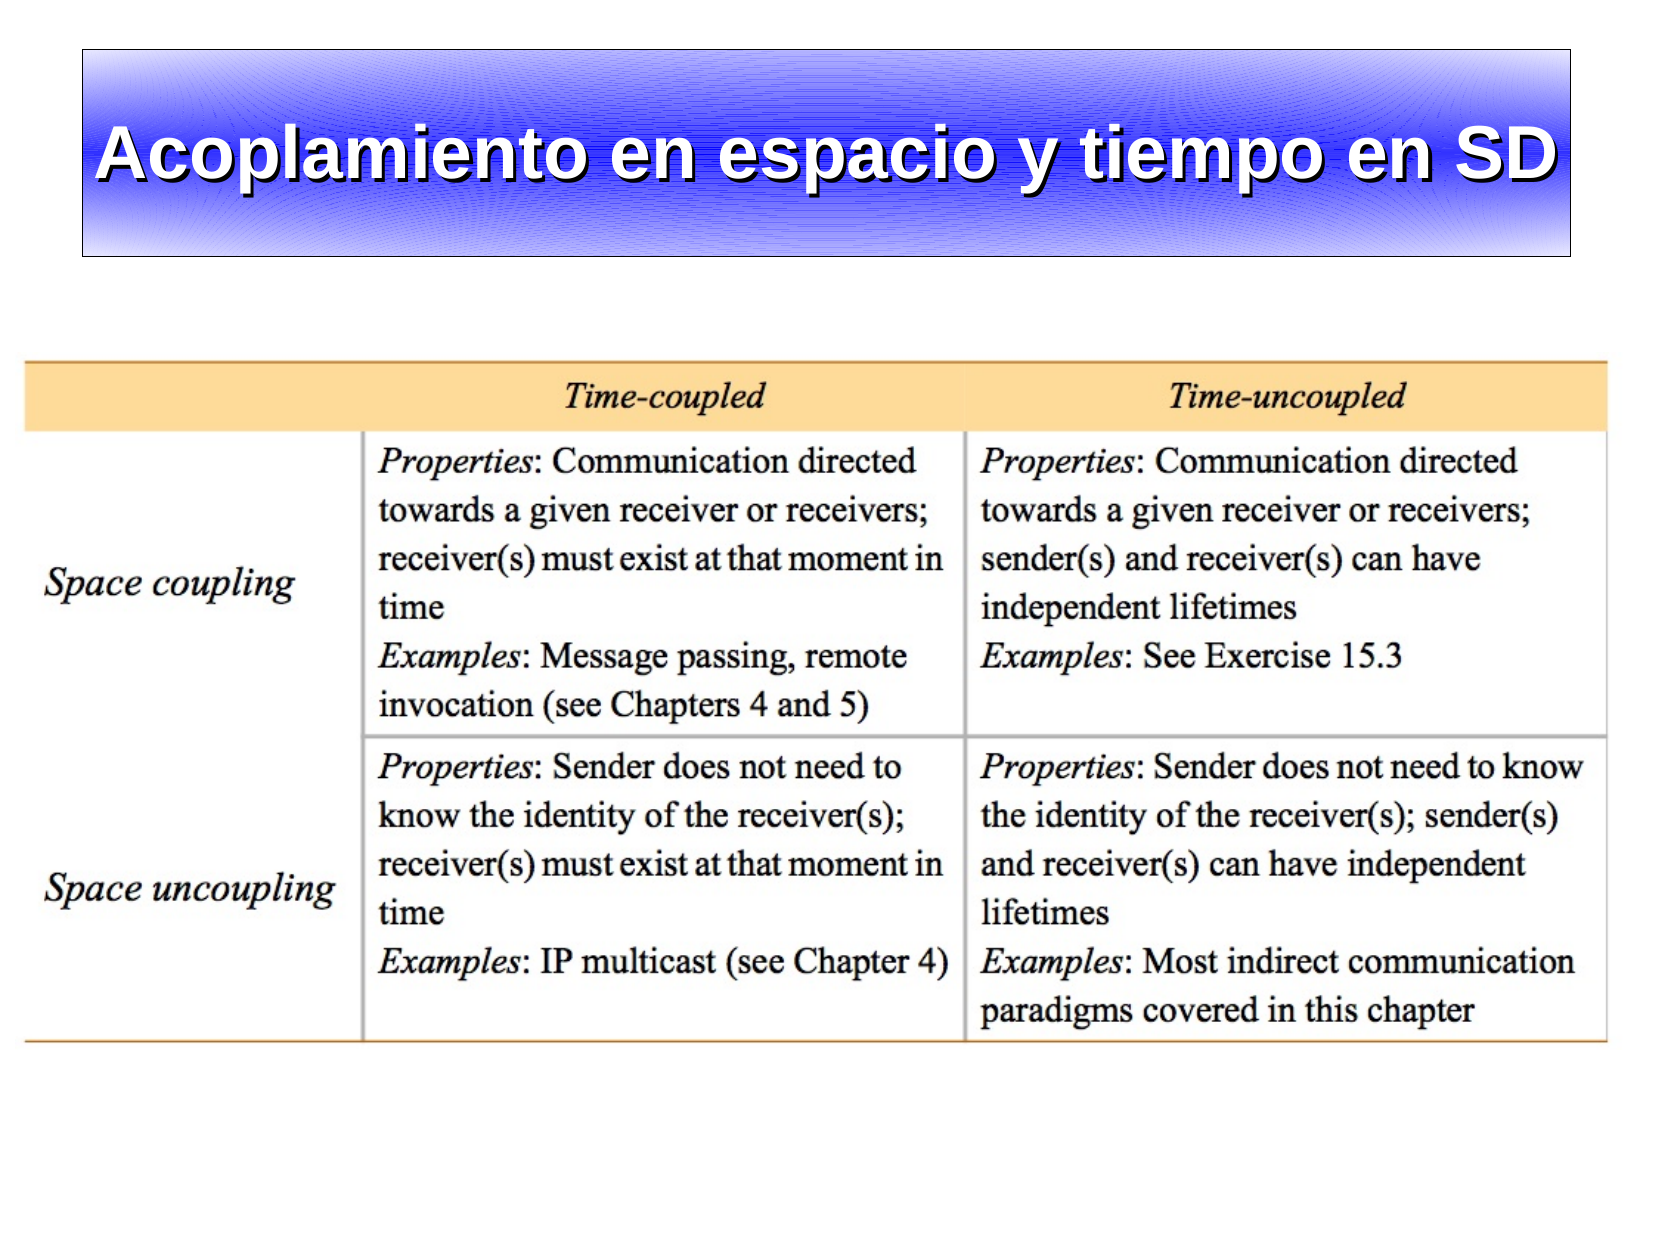

# Acoplamiento en espacio y tiempo en SD